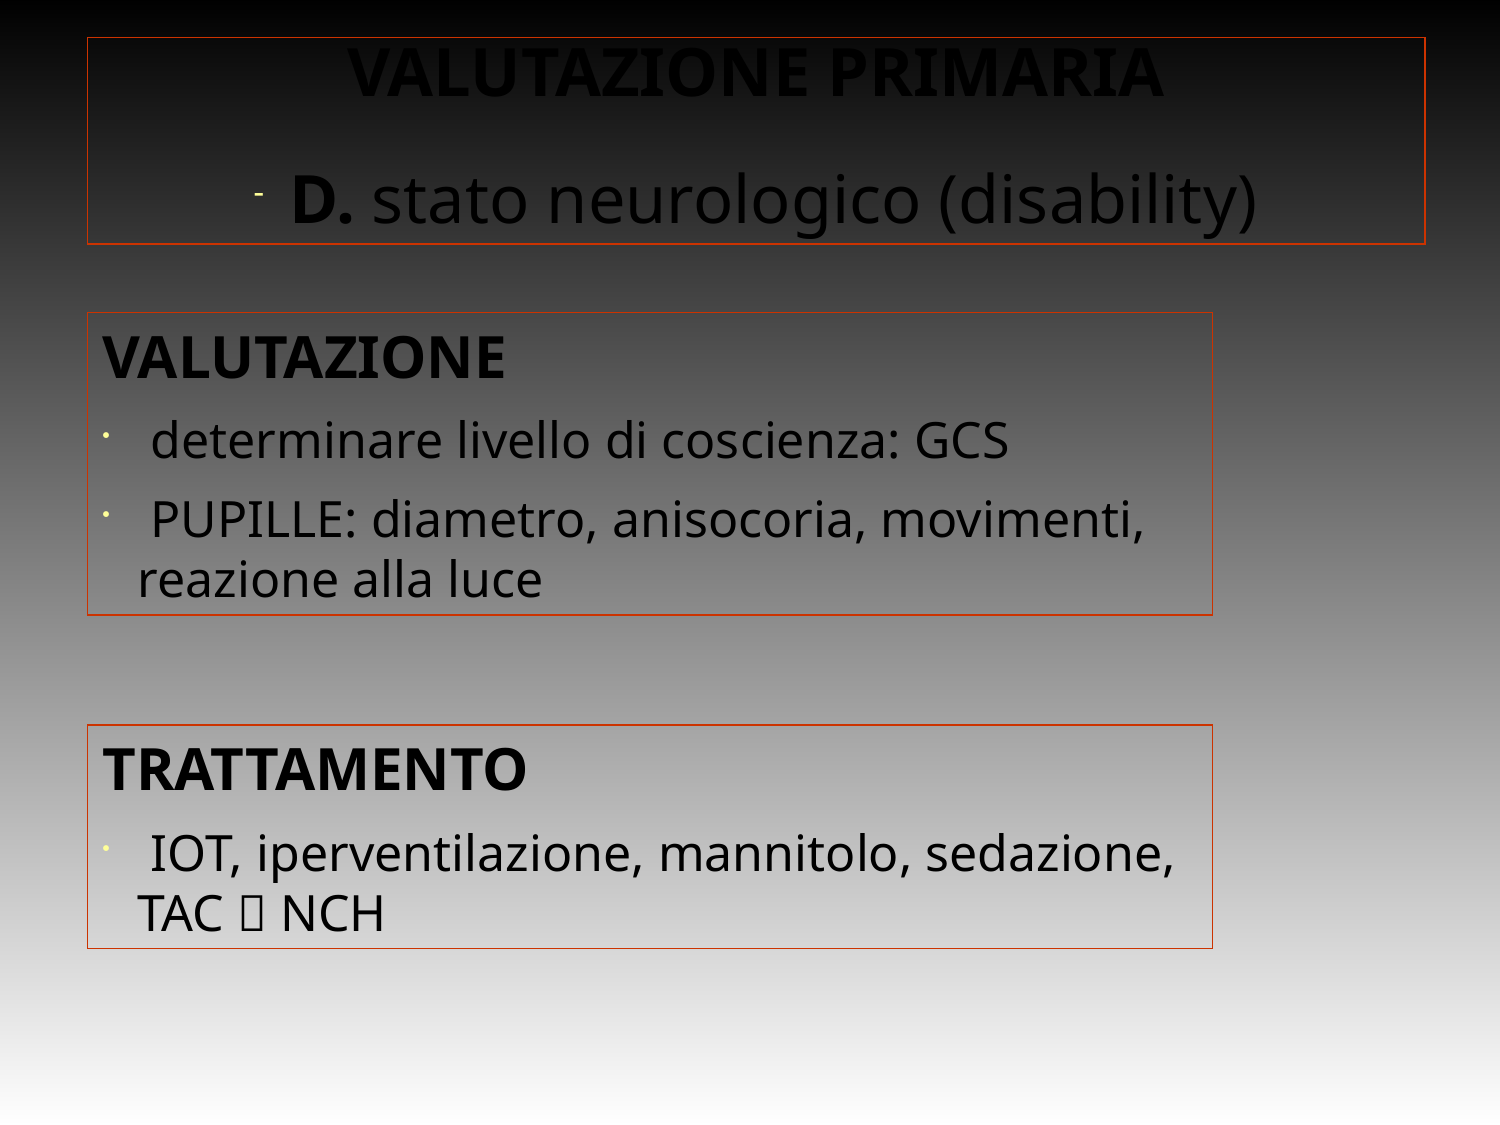

VALUTAZIONE PRIMARIA
D. stato neurologico (disability)
VALUTAZIONE
 determinare livello di coscienza: GCS
 PUPILLE: diametro, anisocoria, movimenti, reazione alla luce
TRATTAMENTO
 IOT, iperventilazione, mannitolo, sedazione, TAC  NCH